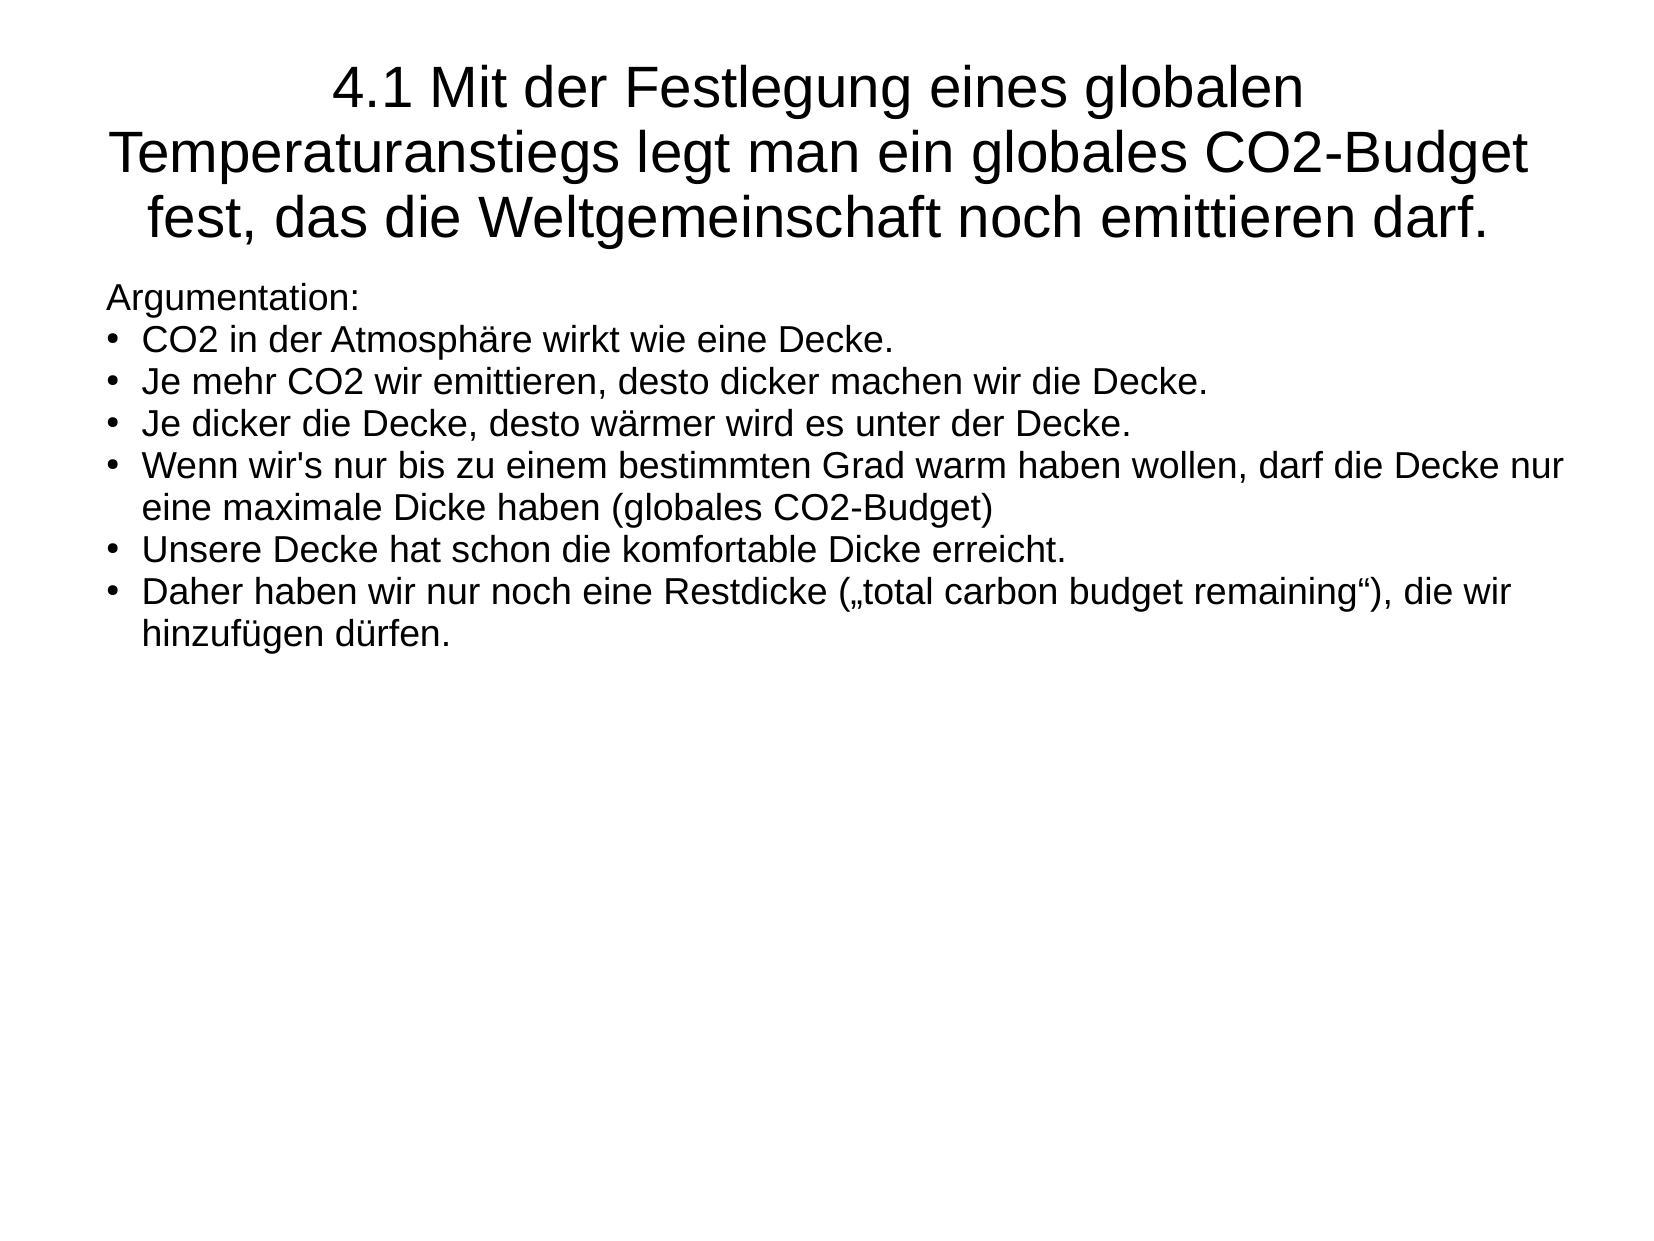

# 4.1 Mit der Festlegung eines globalen Temperaturanstiegs legt man ein globales CO2-Budget fest, das die Weltgemeinschaft noch emittieren darf.
Argumentation:
CO2 in der Atmosphäre wirkt wie eine Decke.
Je mehr CO2 wir emittieren, desto dicker machen wir die Decke.
Je dicker die Decke, desto wärmer wird es unter der Decke.
Wenn wir's nur bis zu einem bestimmten Grad warm haben wollen, darf die Decke nur eine maximale Dicke haben (globales CO2-Budget)
Unsere Decke hat schon die komfortable Dicke erreicht.
Daher haben wir nur noch eine Restdicke („total carbon budget remaining“), die wir hinzufügen dürfen.